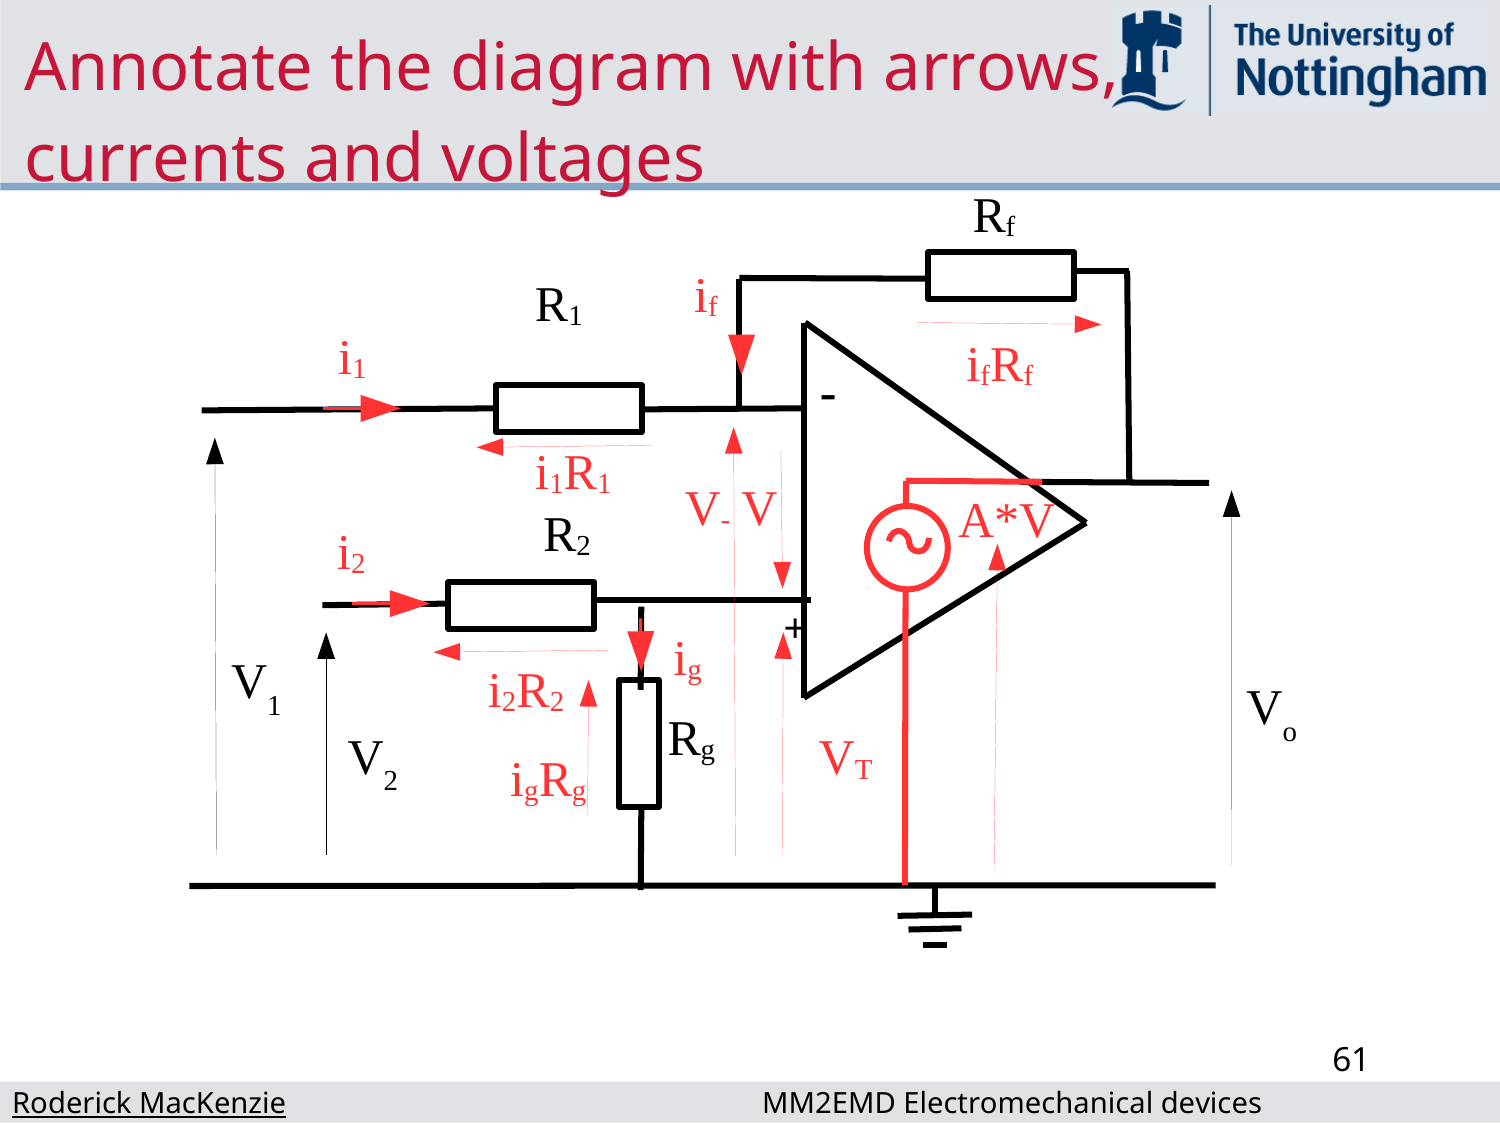

# Annotate the diagram with arrows, currents and voltages
Rf
if
R1
i1
ifRf
-
i1R1
V-
V
A*V
R2
i2
+
ig
V1
i2R2
Vo
Rg
V2
VT
igRg